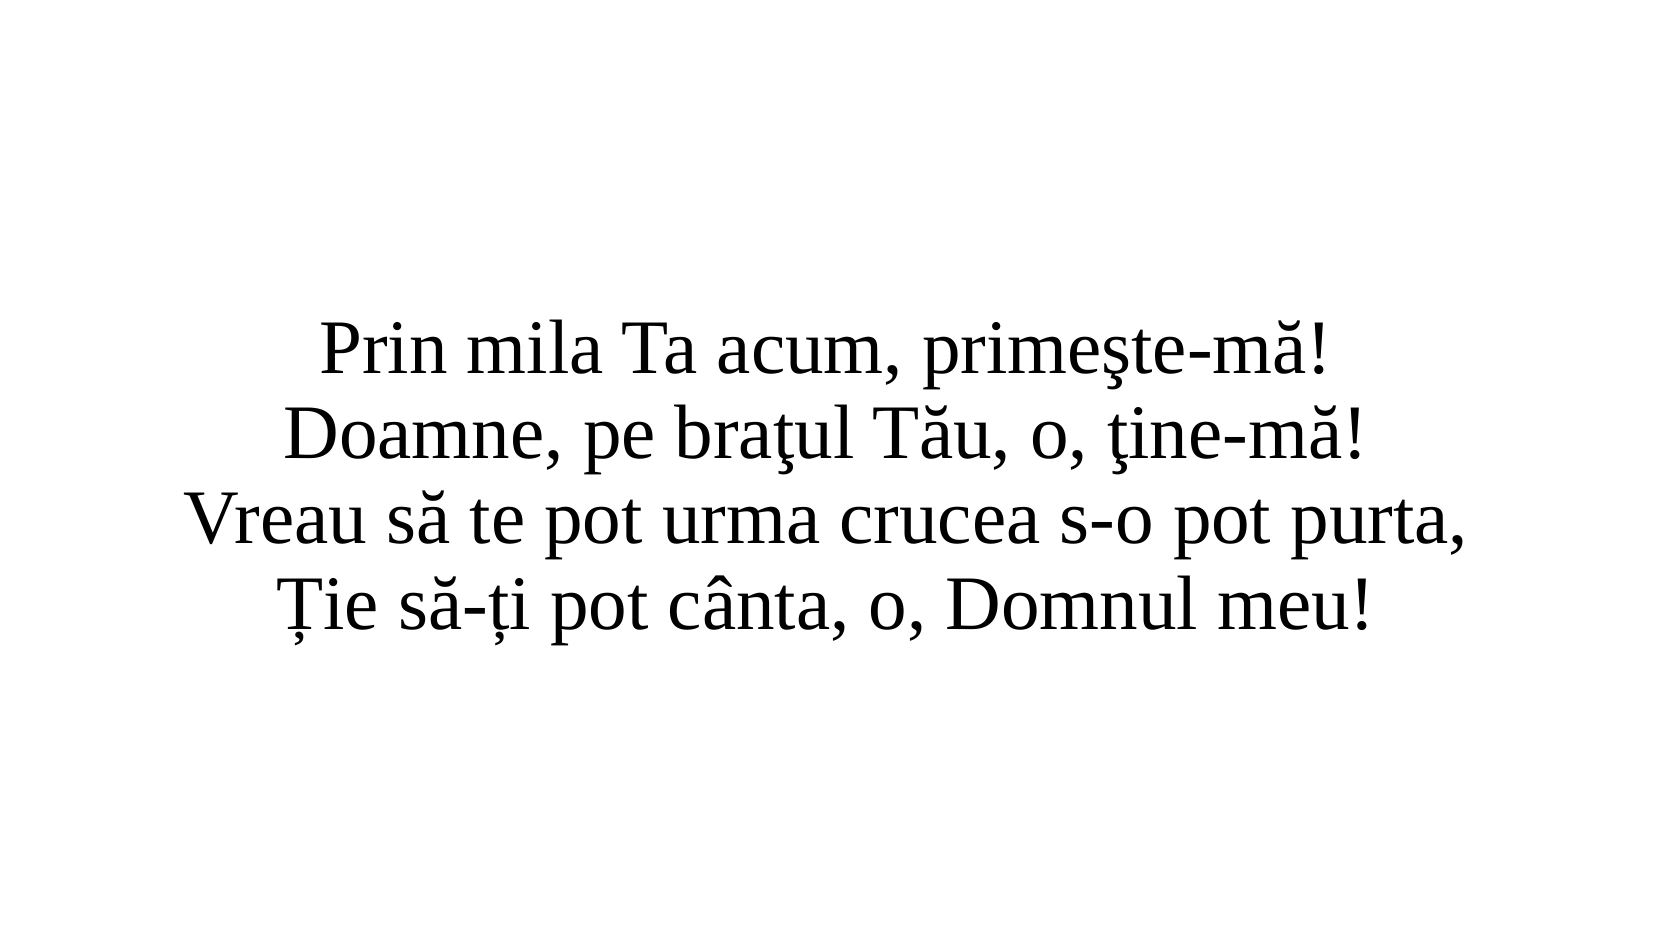

# Prin mila Ta acum, primeşte-mă!
Doamne, pe braţul Tău, o, ţine-mă!
Vreau să te pot urma crucea s-o pot purta,
Ție să-ți pot cânta, o, Domnul meu!